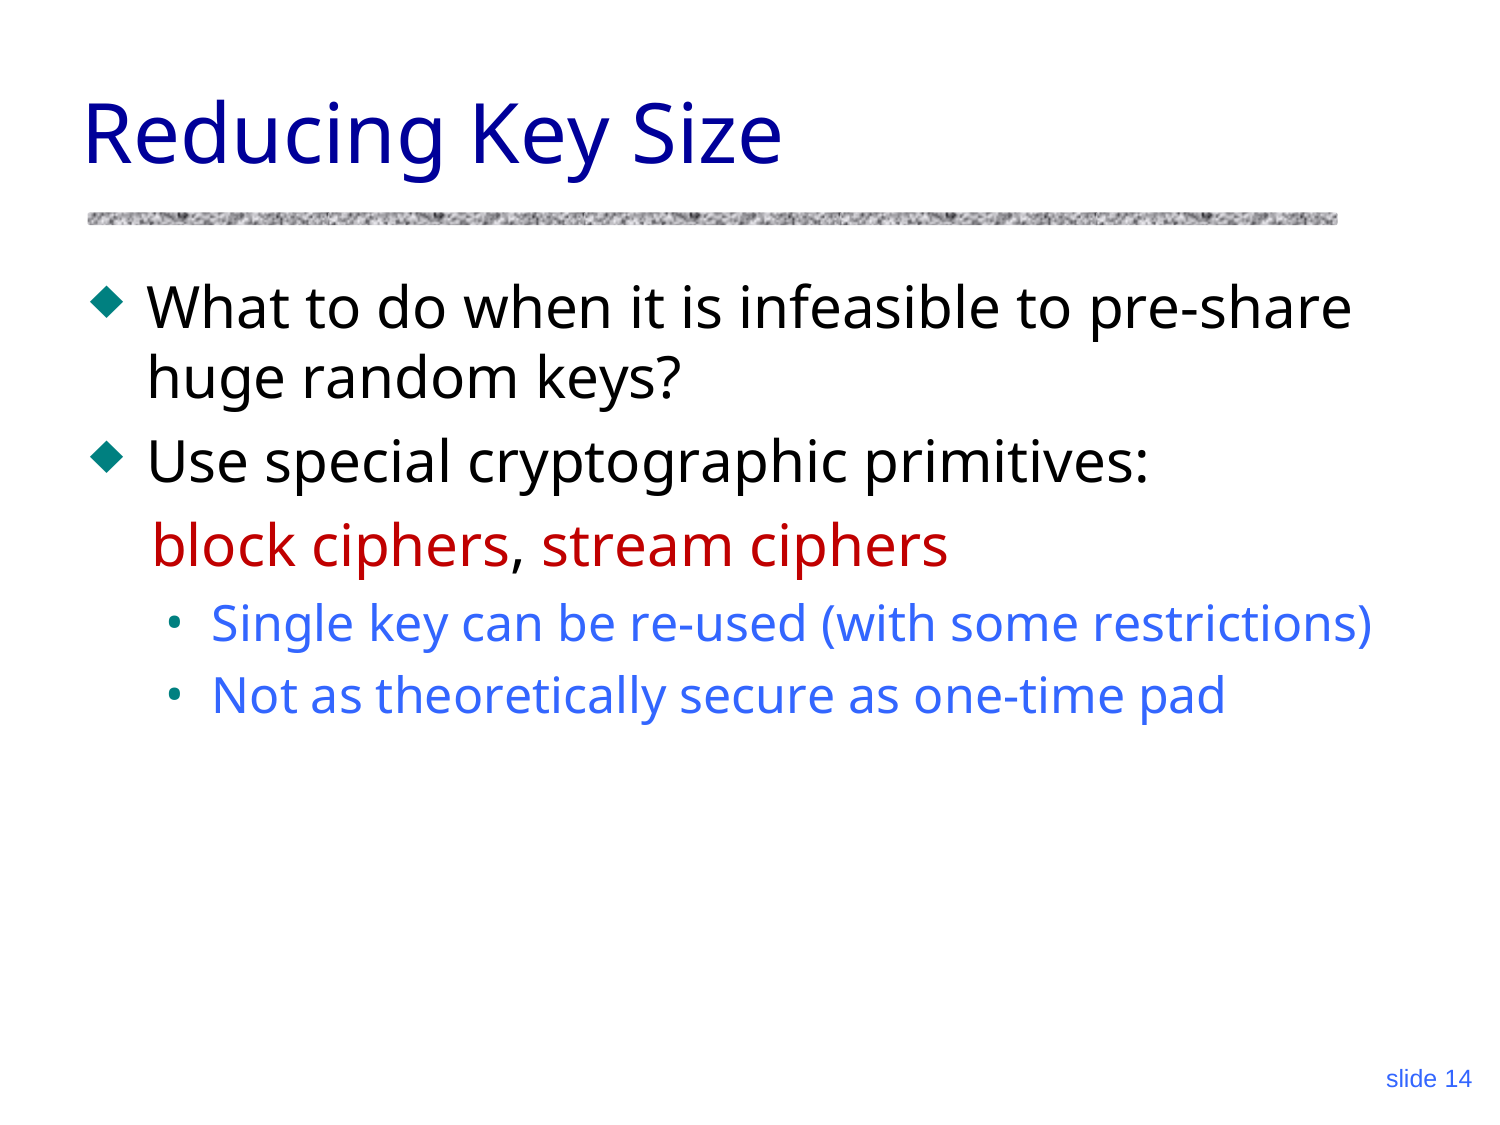

# Reducing Key Size
What to do when it is infeasible to pre-share huge random keys?
Use special cryptographic primitives:
 block ciphers, stream ciphers
Single key can be re-used (with some restrictions)
Not as theoretically secure as one-time pad
slide